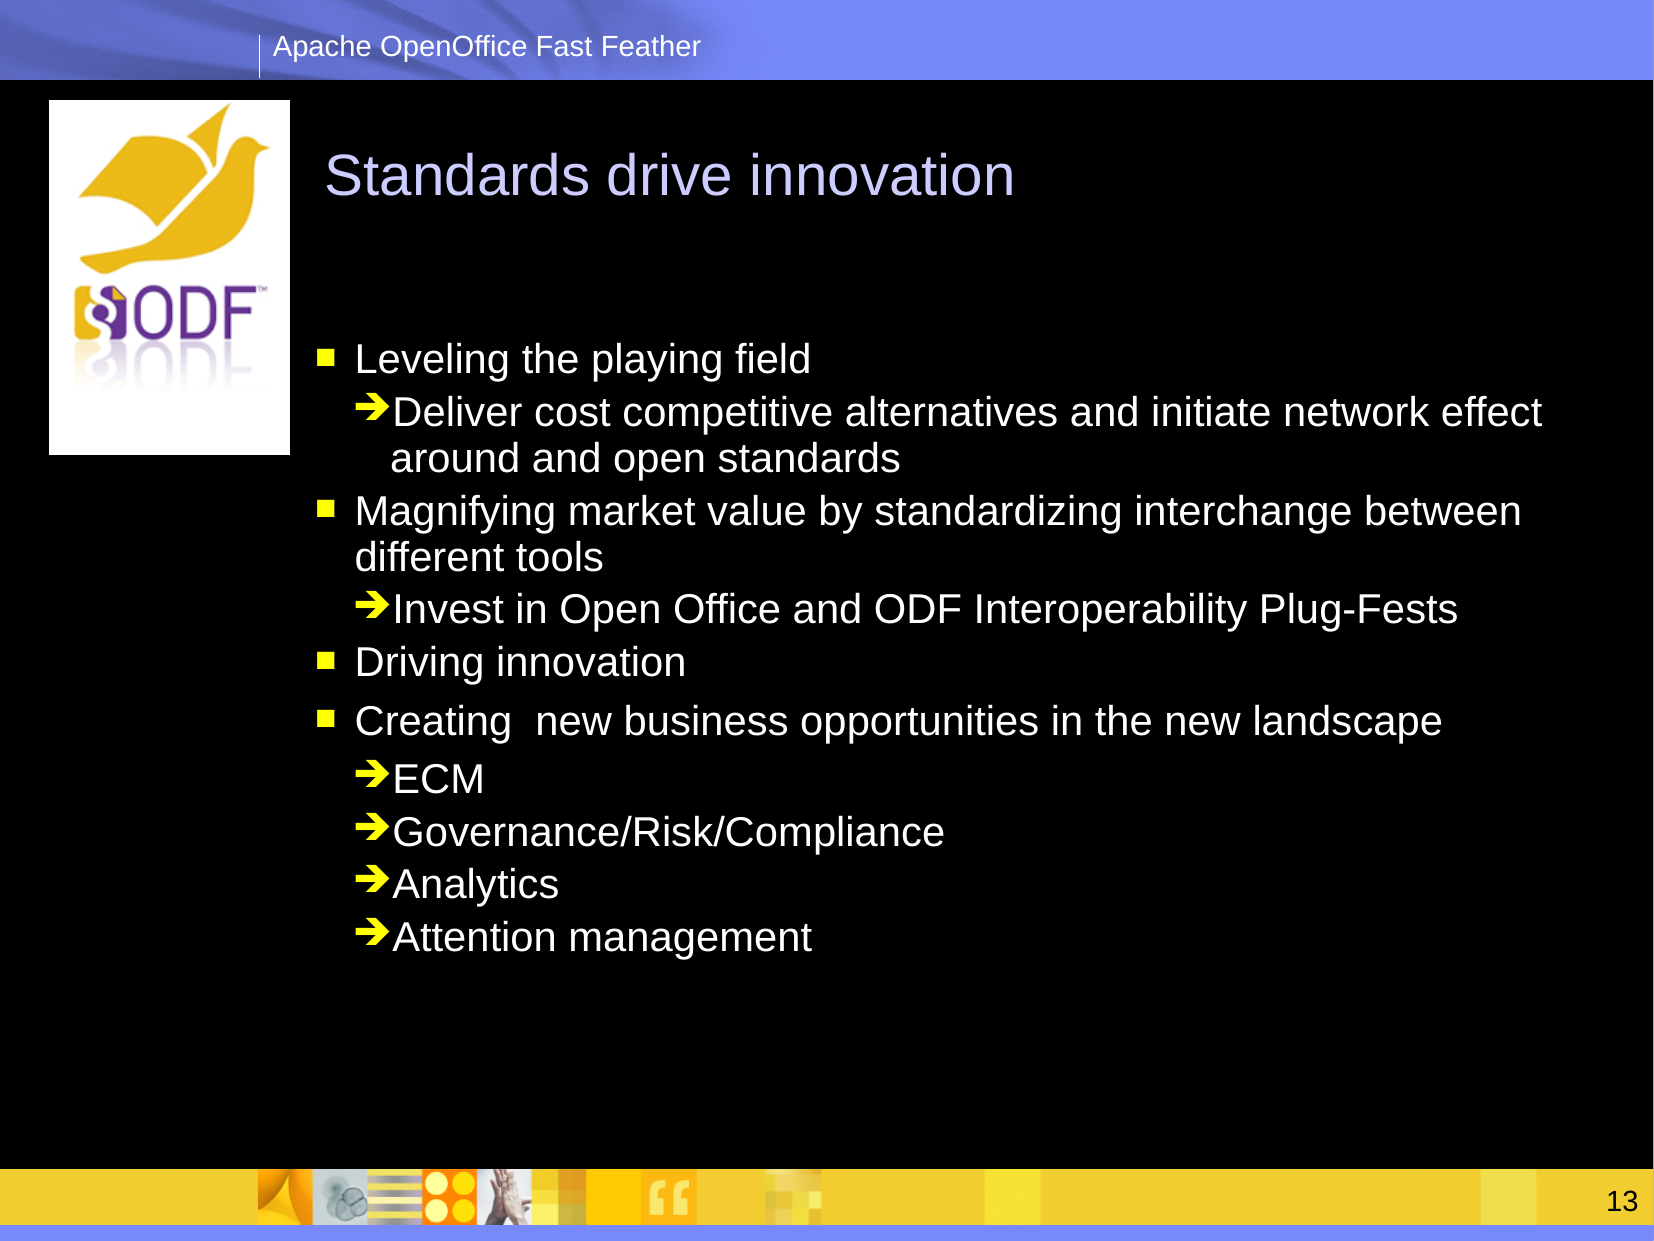

Standards drive innovation
Leveling the playing field
Deliver cost competitive alternatives and initiate network effect around and open standards
Magnifying market value by standardizing interchange between different tools
Invest in Open Office and ODF Interoperability Plug-Fests
Driving innovation
Creating new business opportunities in the new landscape
ECM
Governance/Risk/Compliance
Analytics
Attention management
13